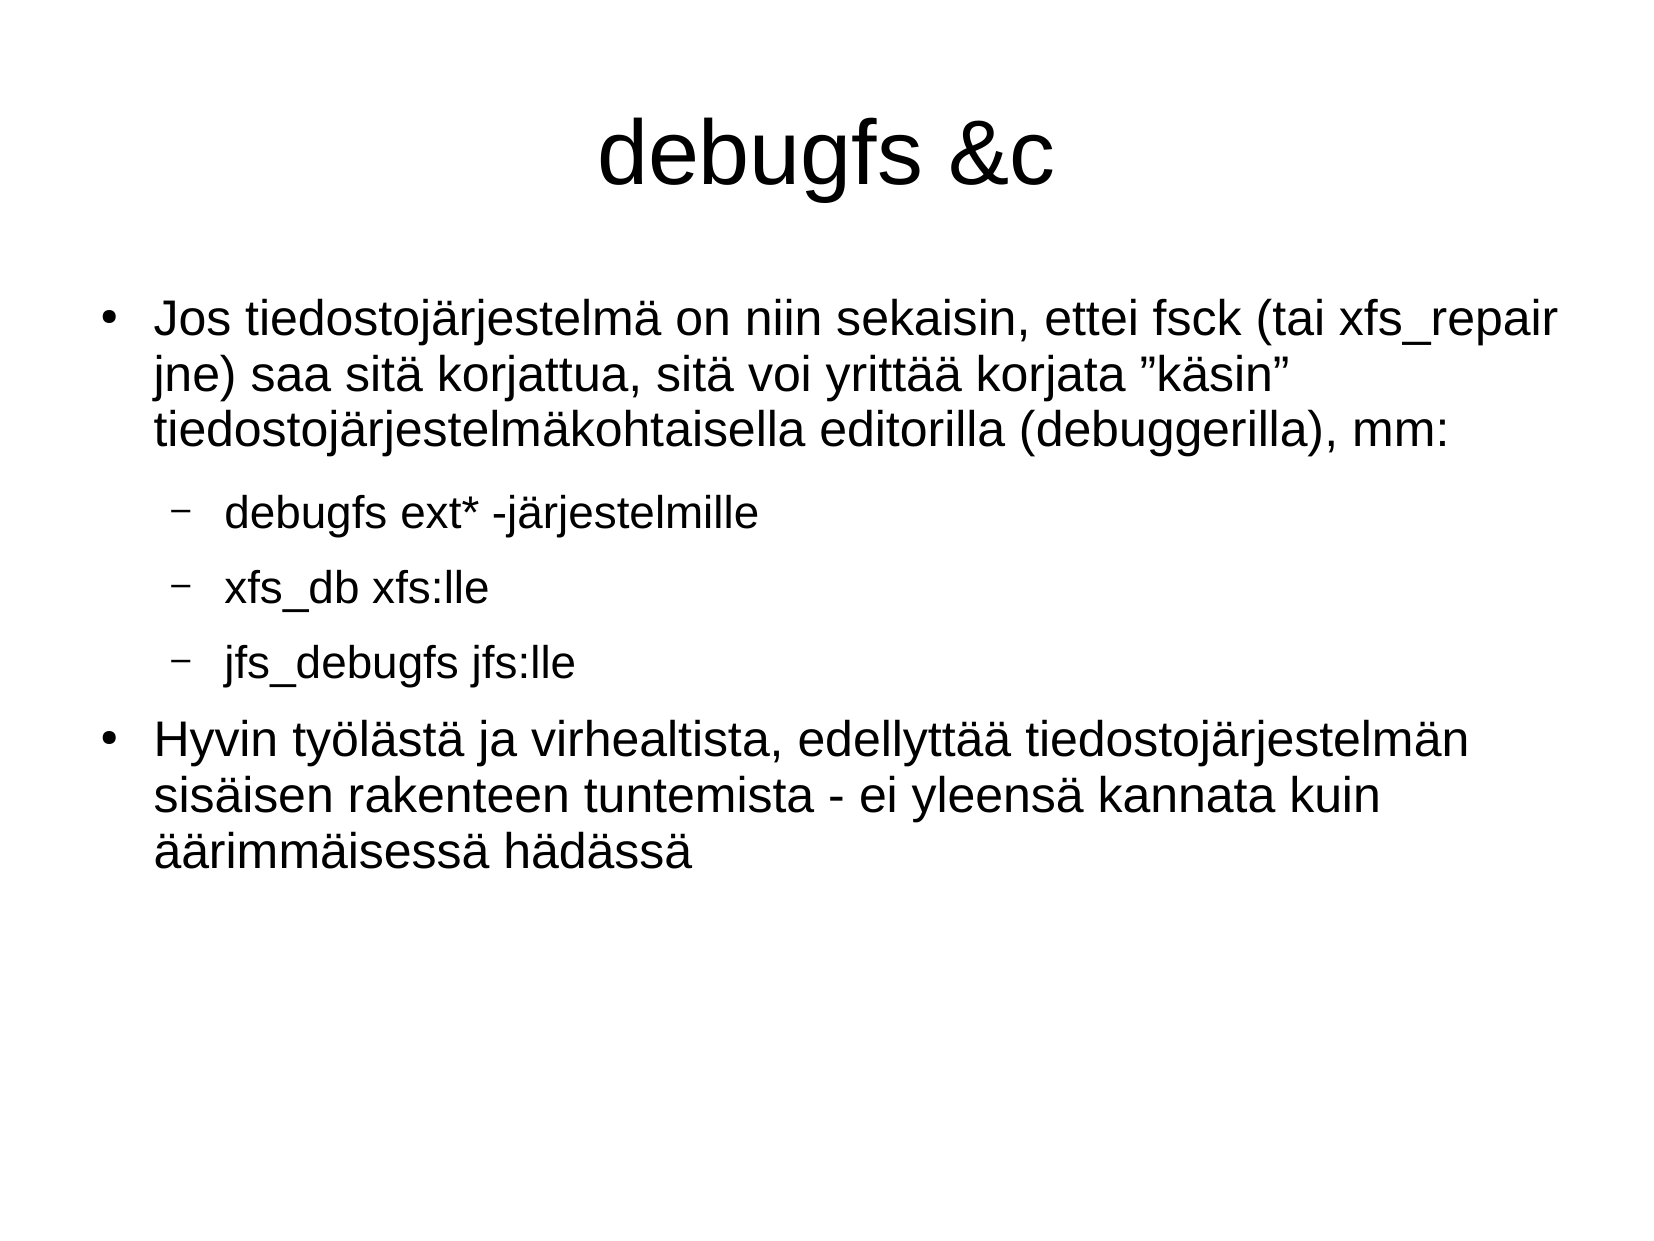

# debugfs &c
Jos tiedostojärjestelmä on niin sekaisin, ettei fsck (tai xfs_repair jne) saa sitä korjattua, sitä voi yrittää korjata ”käsin” tiedostojärjestelmäkohtaisella editorilla (debuggerilla), mm:
debugfs ext* -järjestelmille
xfs_db xfs:lle
jfs_debugfs jfs:lle
Hyvin työlästä ja virhealtista, edellyttää tiedostojärjestelmän sisäisen rakenteen tuntemista - ei yleensä kannata kuin äärimmäisessä hädässä